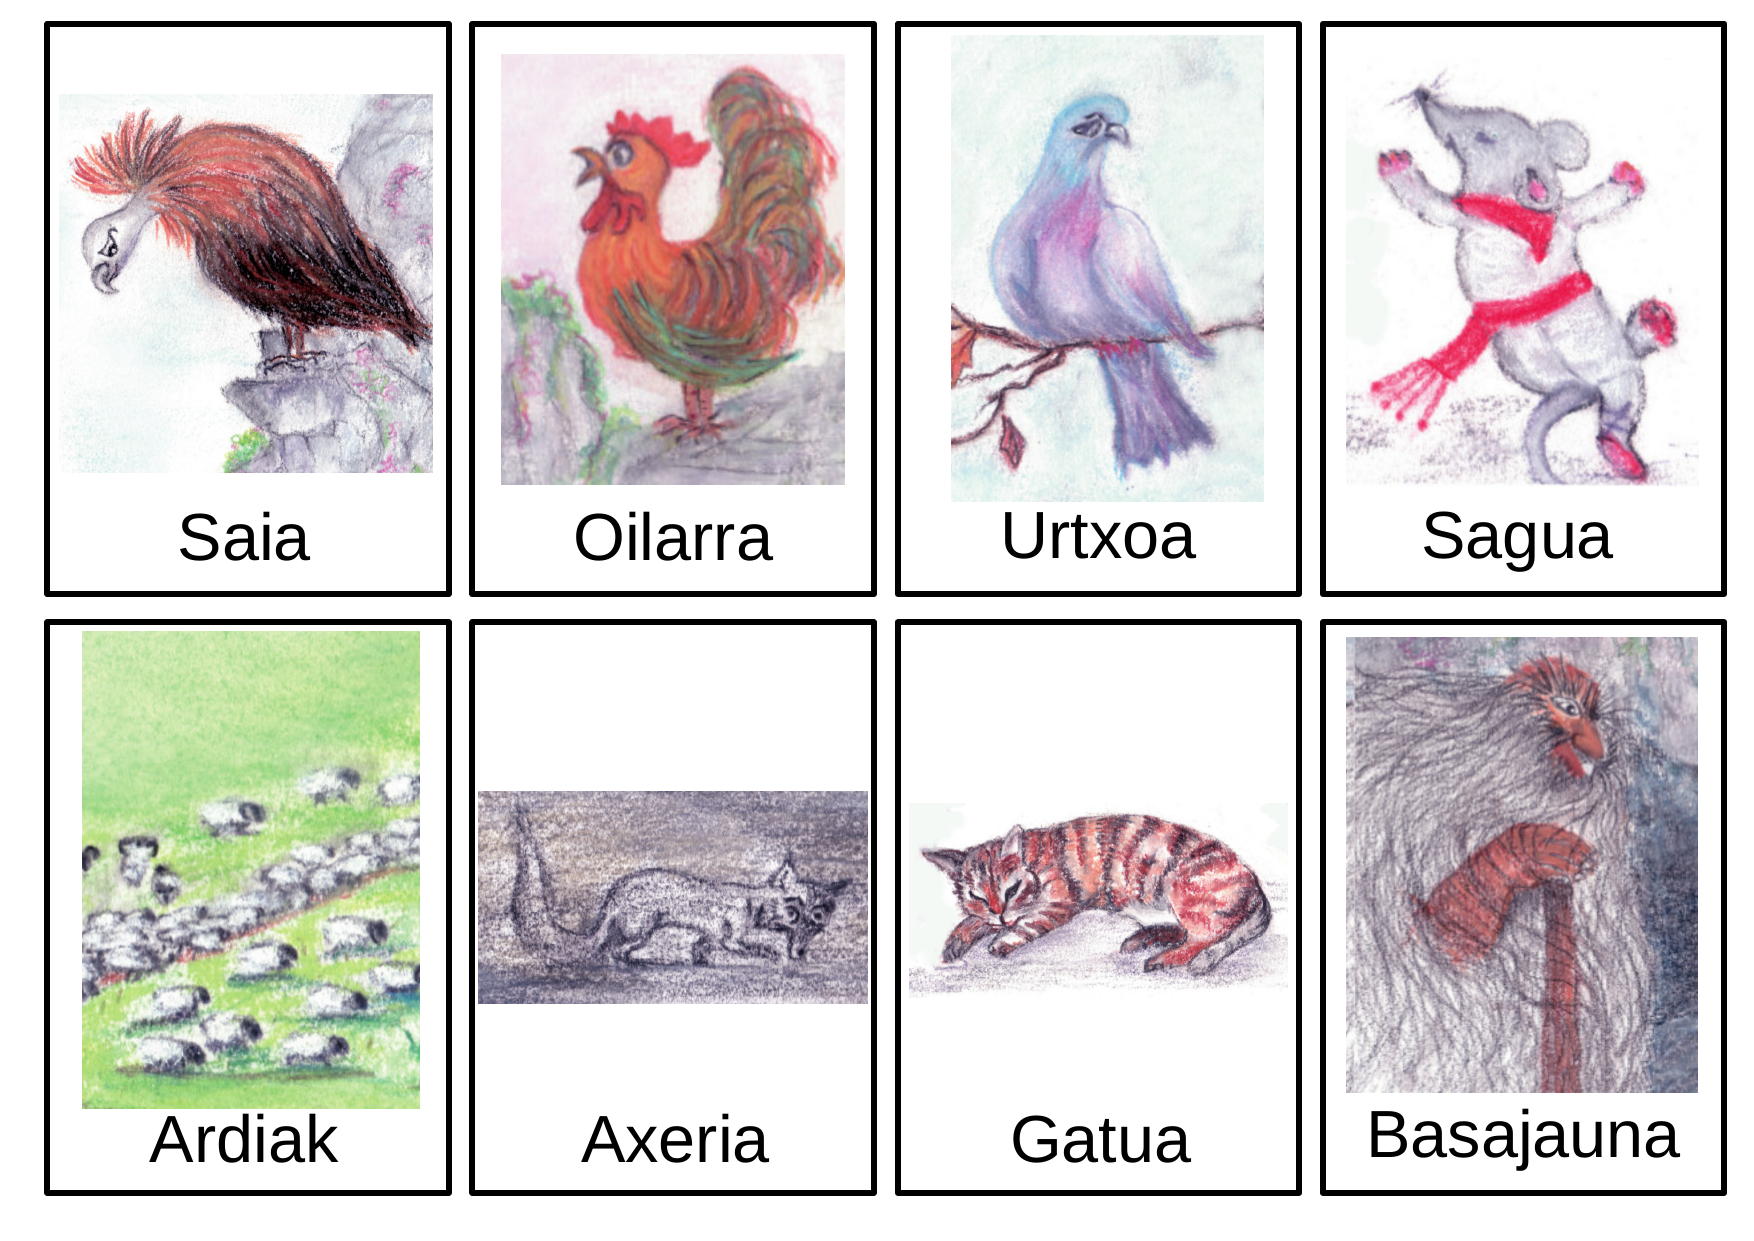

Urtxoa
Sagua
Oilarra
Saia
#
Basajauna
Ardiak
Axeria
Gatua